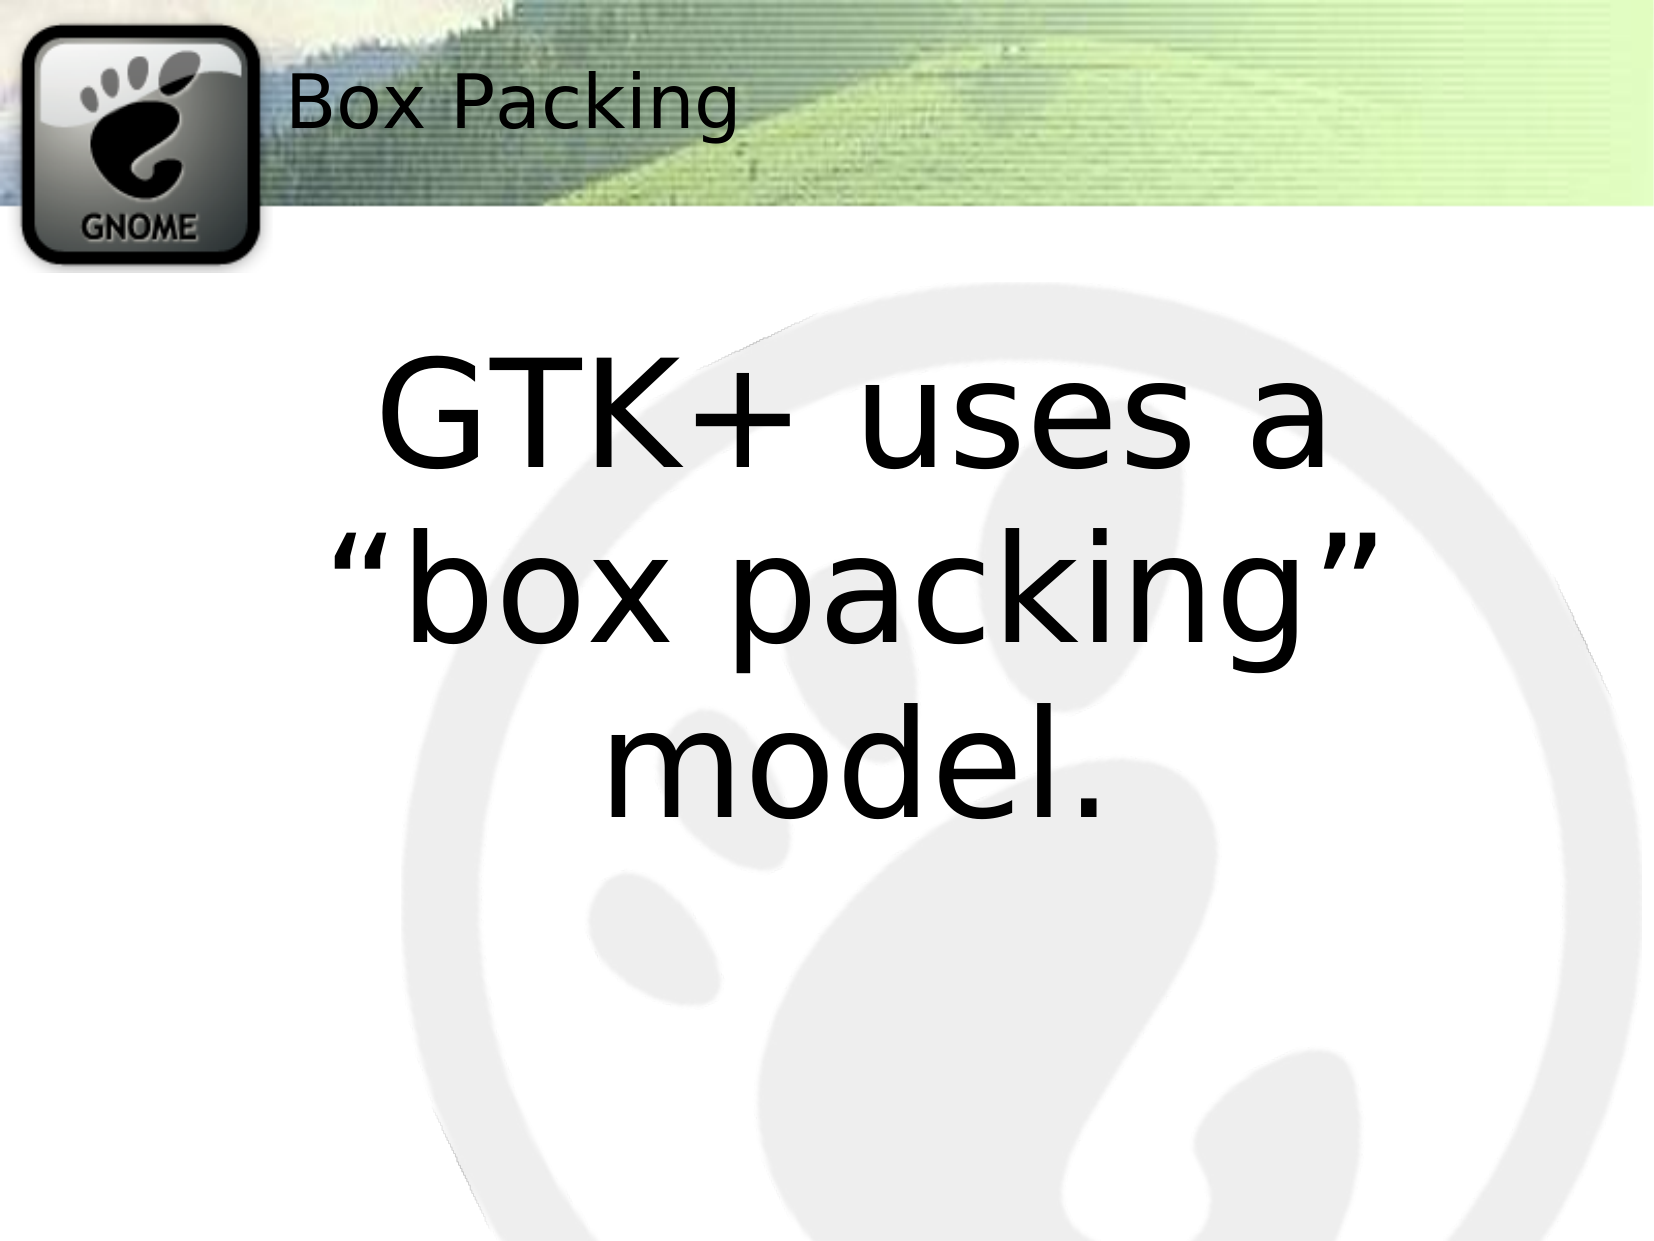

# Box Packing
GTK+ uses a
“box packing” model.